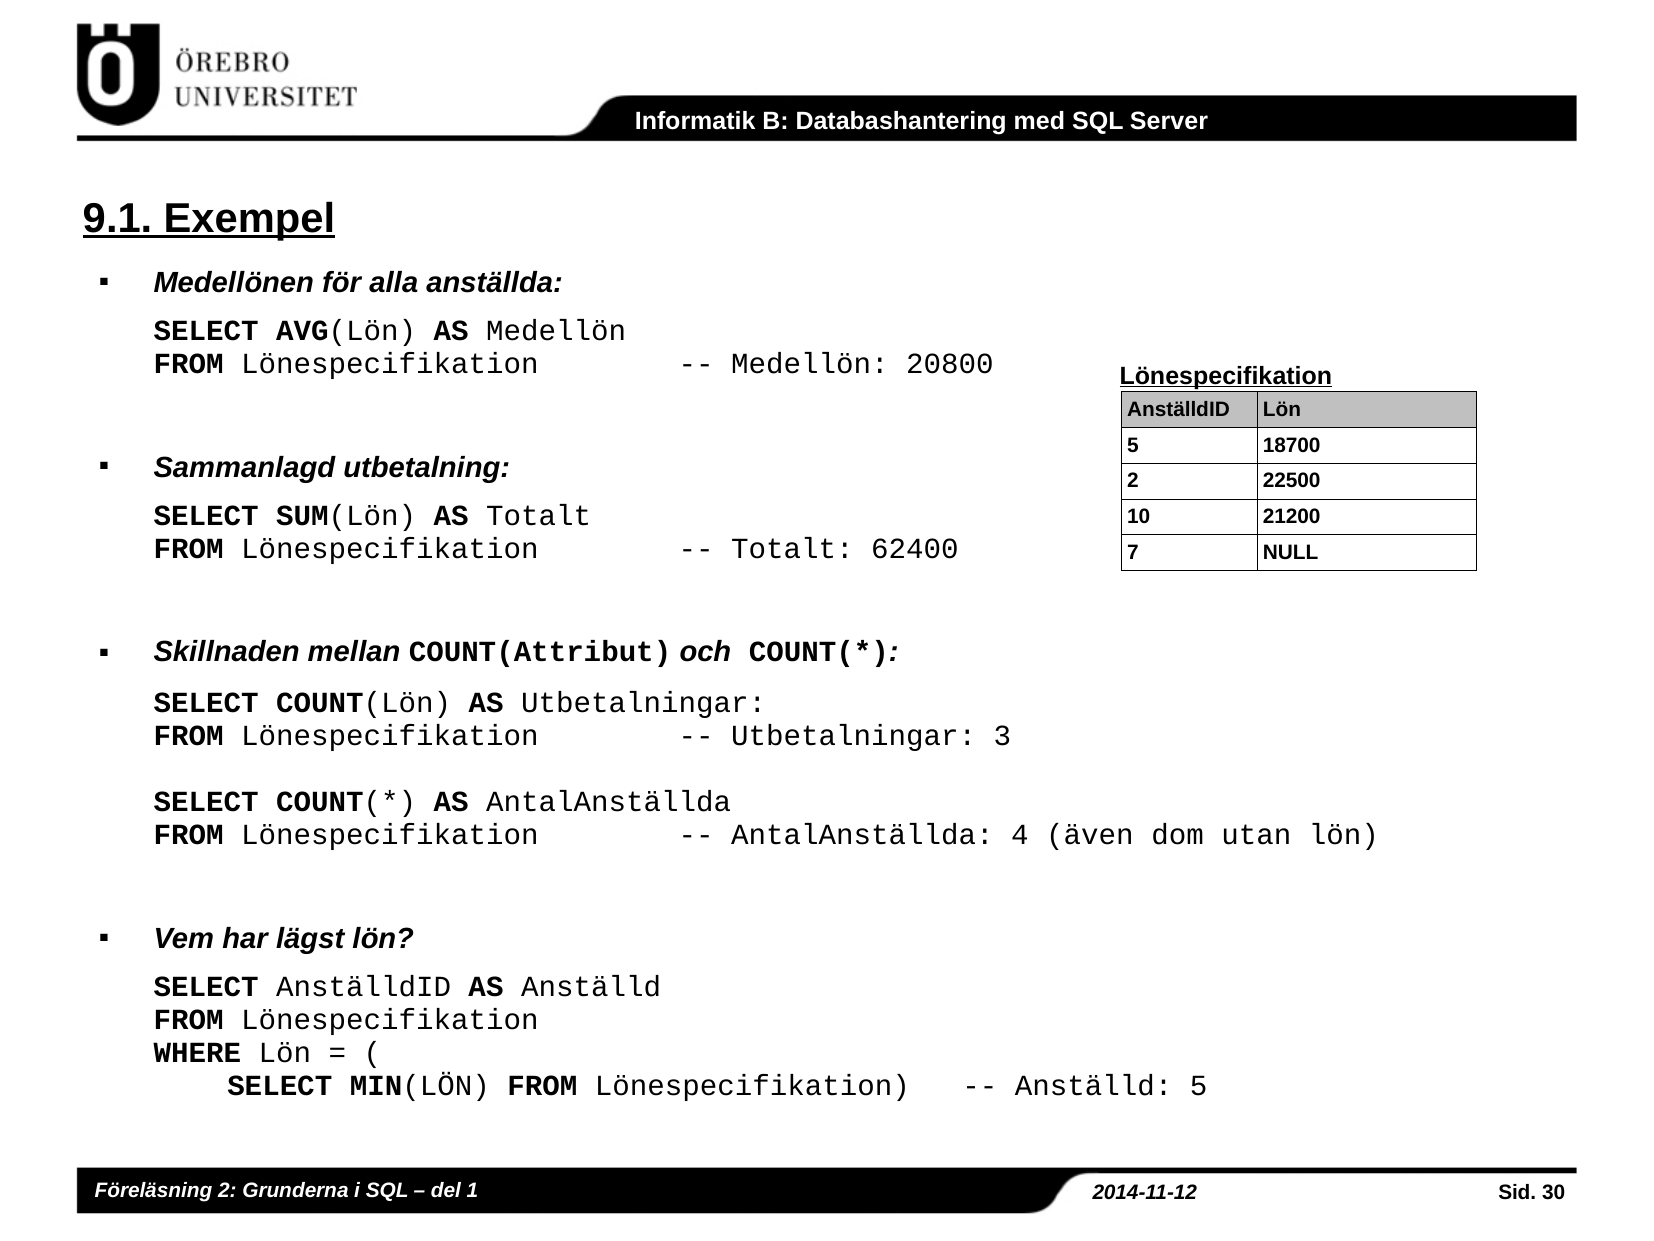

# 9.1. Exempel
Medellönen för alla anställda:
SELECT AVG(Lön) AS Medellön
FROM Lönespecifikation -- Medellön: 20800
Sammanlagd utbetalning:
SELECT SUM(Lön) AS Totalt
FROM Lönespecifikation -- Totalt: 62400
Skillnaden mellan COUNT(Attribut) och COUNT(*):
SELECT COUNT(Lön) AS Utbetalningar:
FROM Lönespecifikation -- Utbetalningar: 3
SELECT COUNT(*) AS AntalAnställda
FROM Lönespecifikation -- AntalAnställda: 4 (även dom utan lön)
Vem har lägst lön?
SELECT AnställdID AS Anställd
FROM Lönespecifikation
WHERE Lön = (
	SELECT MIN(LÖN) FROM Lönespecifikation) -- Anställd: 5
Lönespecifikation
| AnställdID | Lön |
| --- | --- |
| 5 | 18700 |
| 2 | 22500 |
| 10 | 21200 |
| 7 | NULL |
Föreläsning 2: Grunderna i SQL – del 1
2014-11-12
30